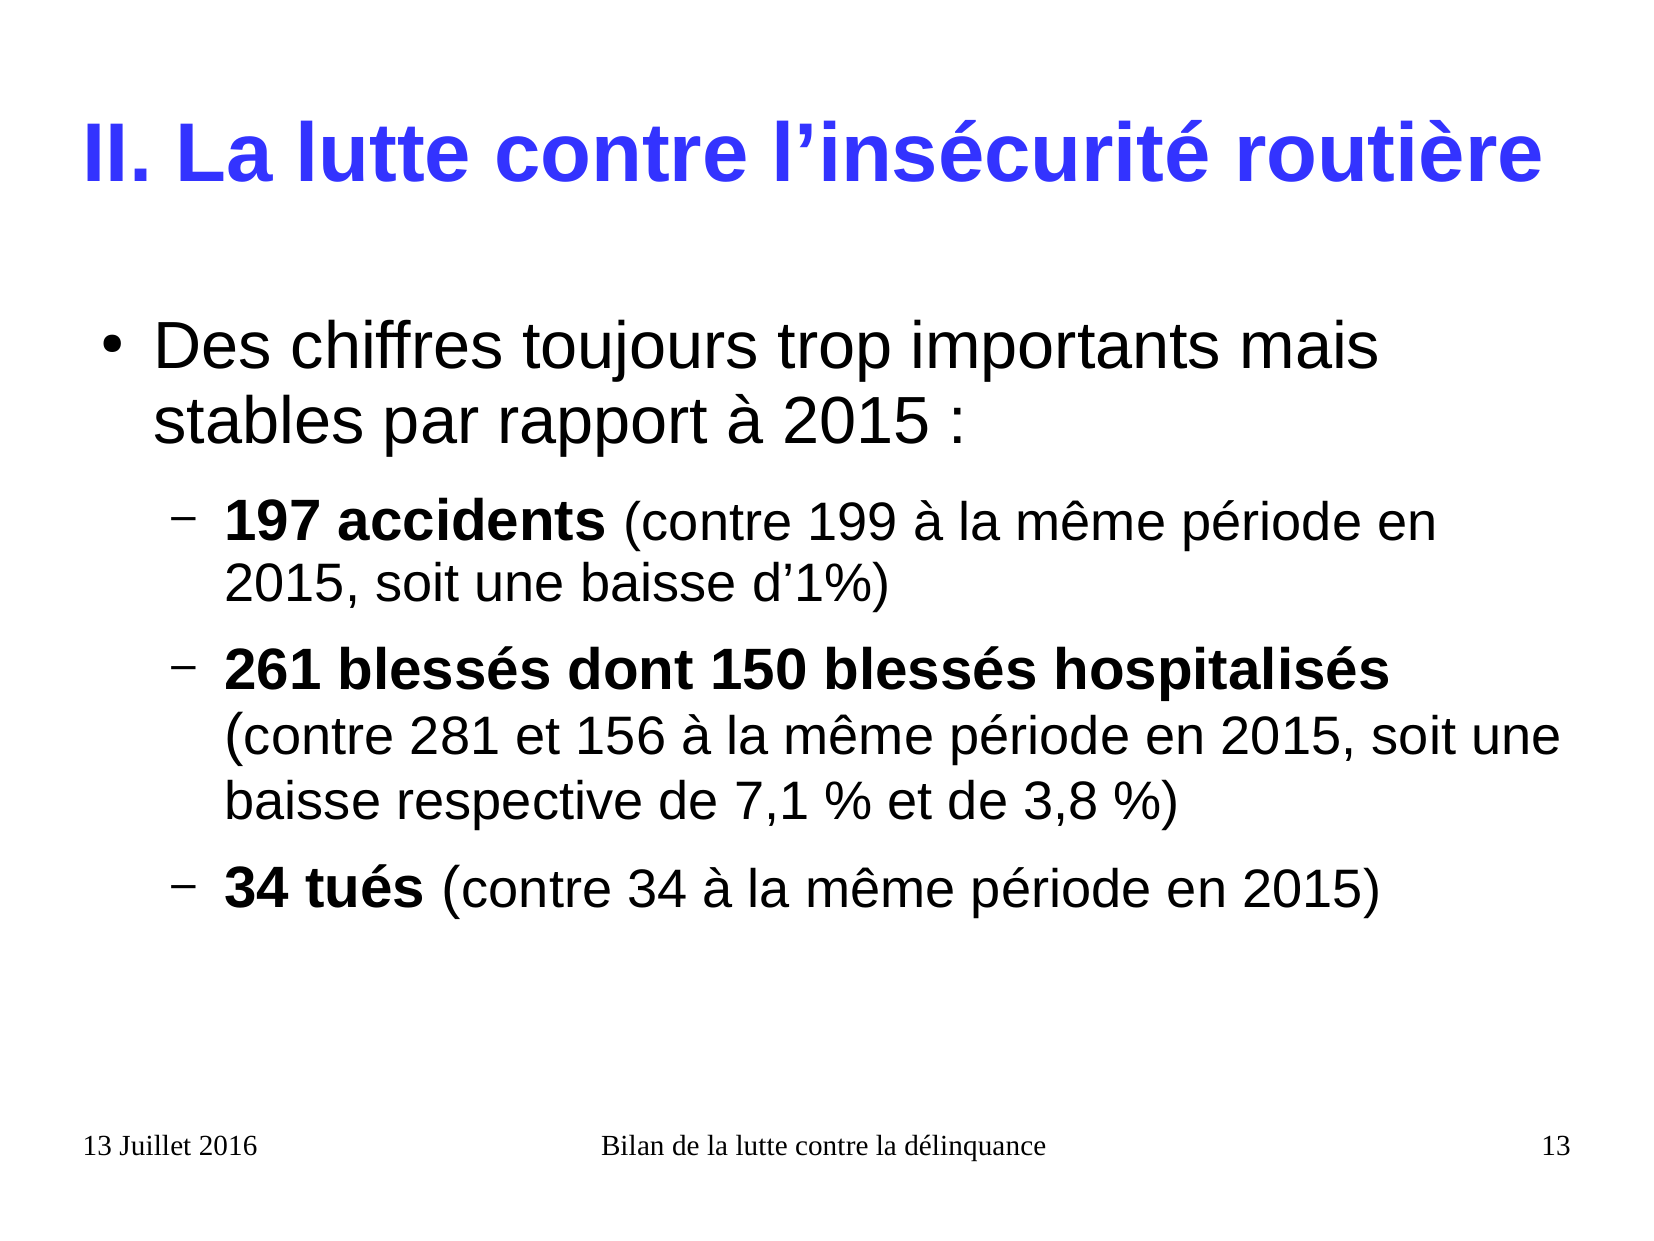

# II. La lutte contre l’insécurité routière
Des chiffres toujours trop importants mais stables par rapport à 2015 :
197 accidents (contre 199 à la même période en 2015, soit une baisse d’1%)
261 blessés dont 150 blessés hospitalisés (contre 281 et 156 à la même période en 2015, soit une baisse respective de 7,1 % et de 3,8 %)
34 tués (contre 34 à la même période en 2015)
13 Juillet 2016
Bilan de la lutte contre la délinquance
13